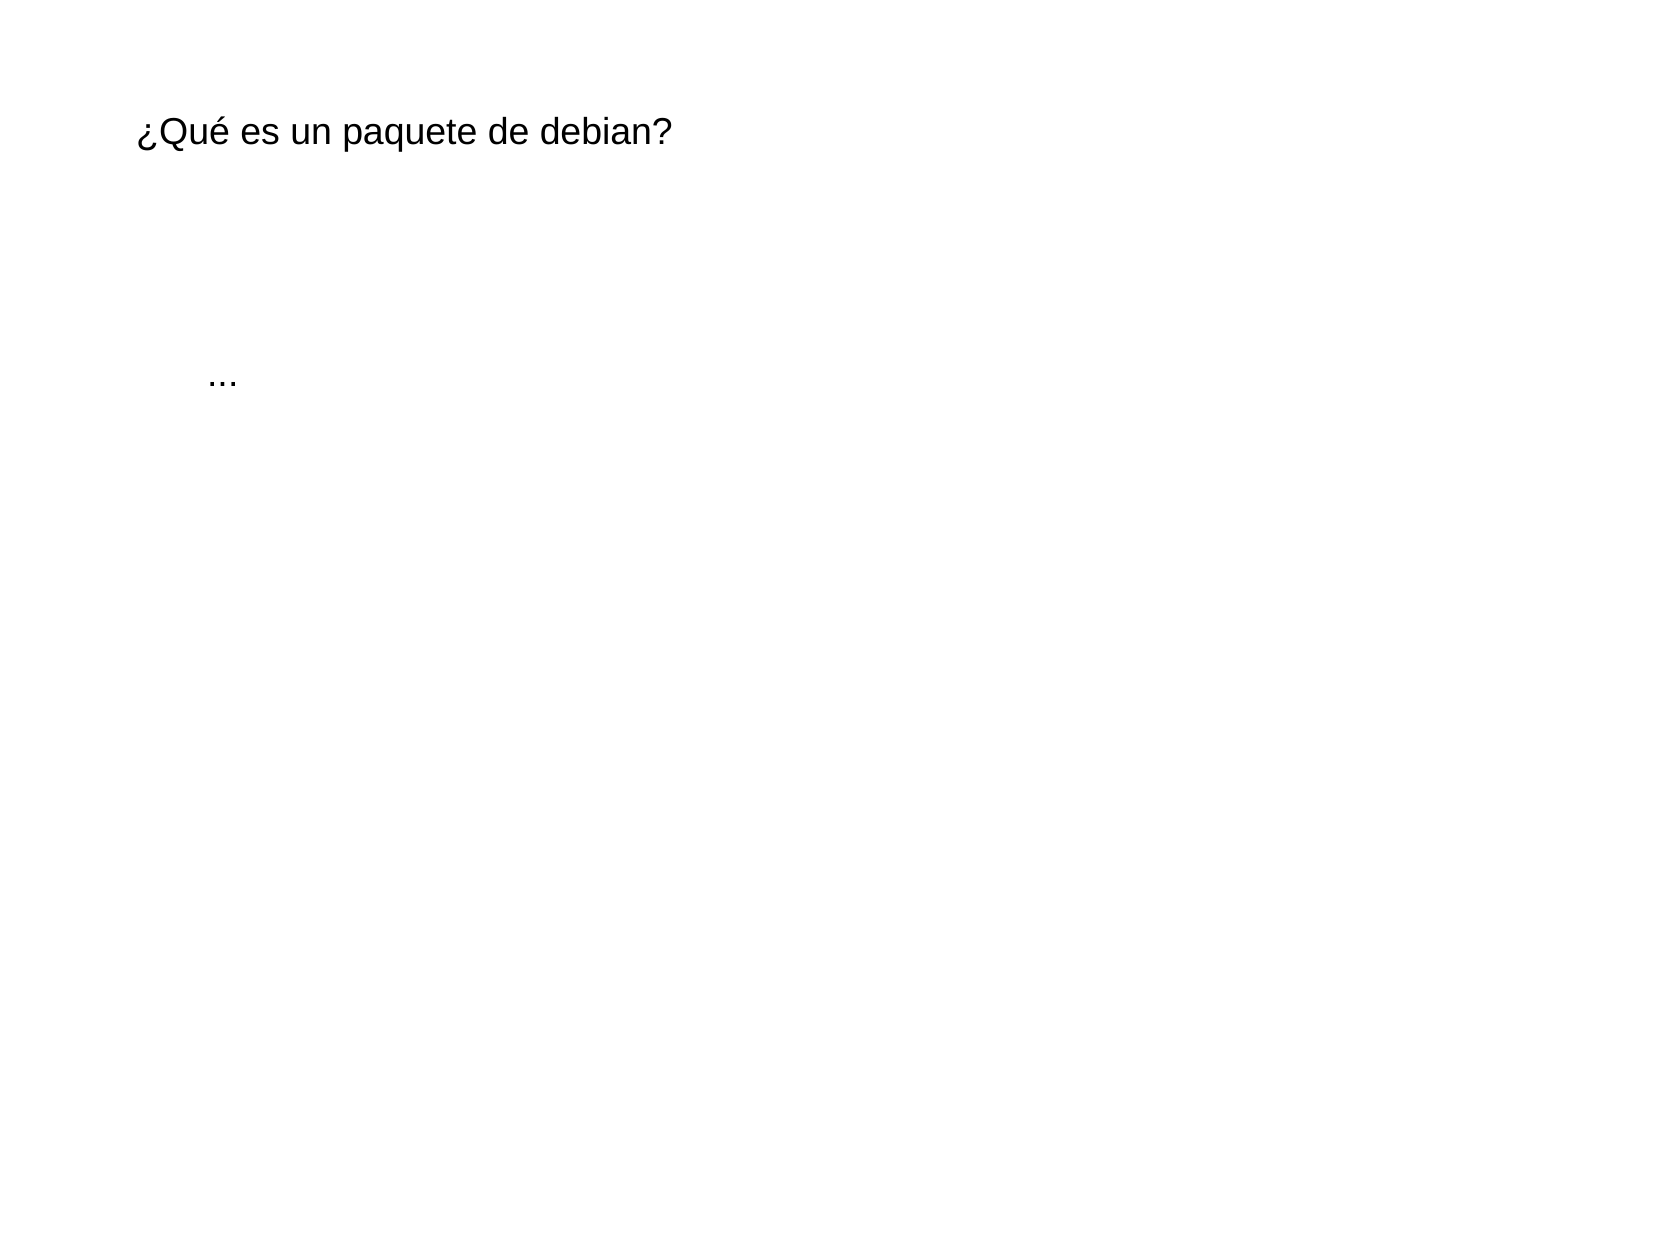

¿Qué es un paquete de debian?
...